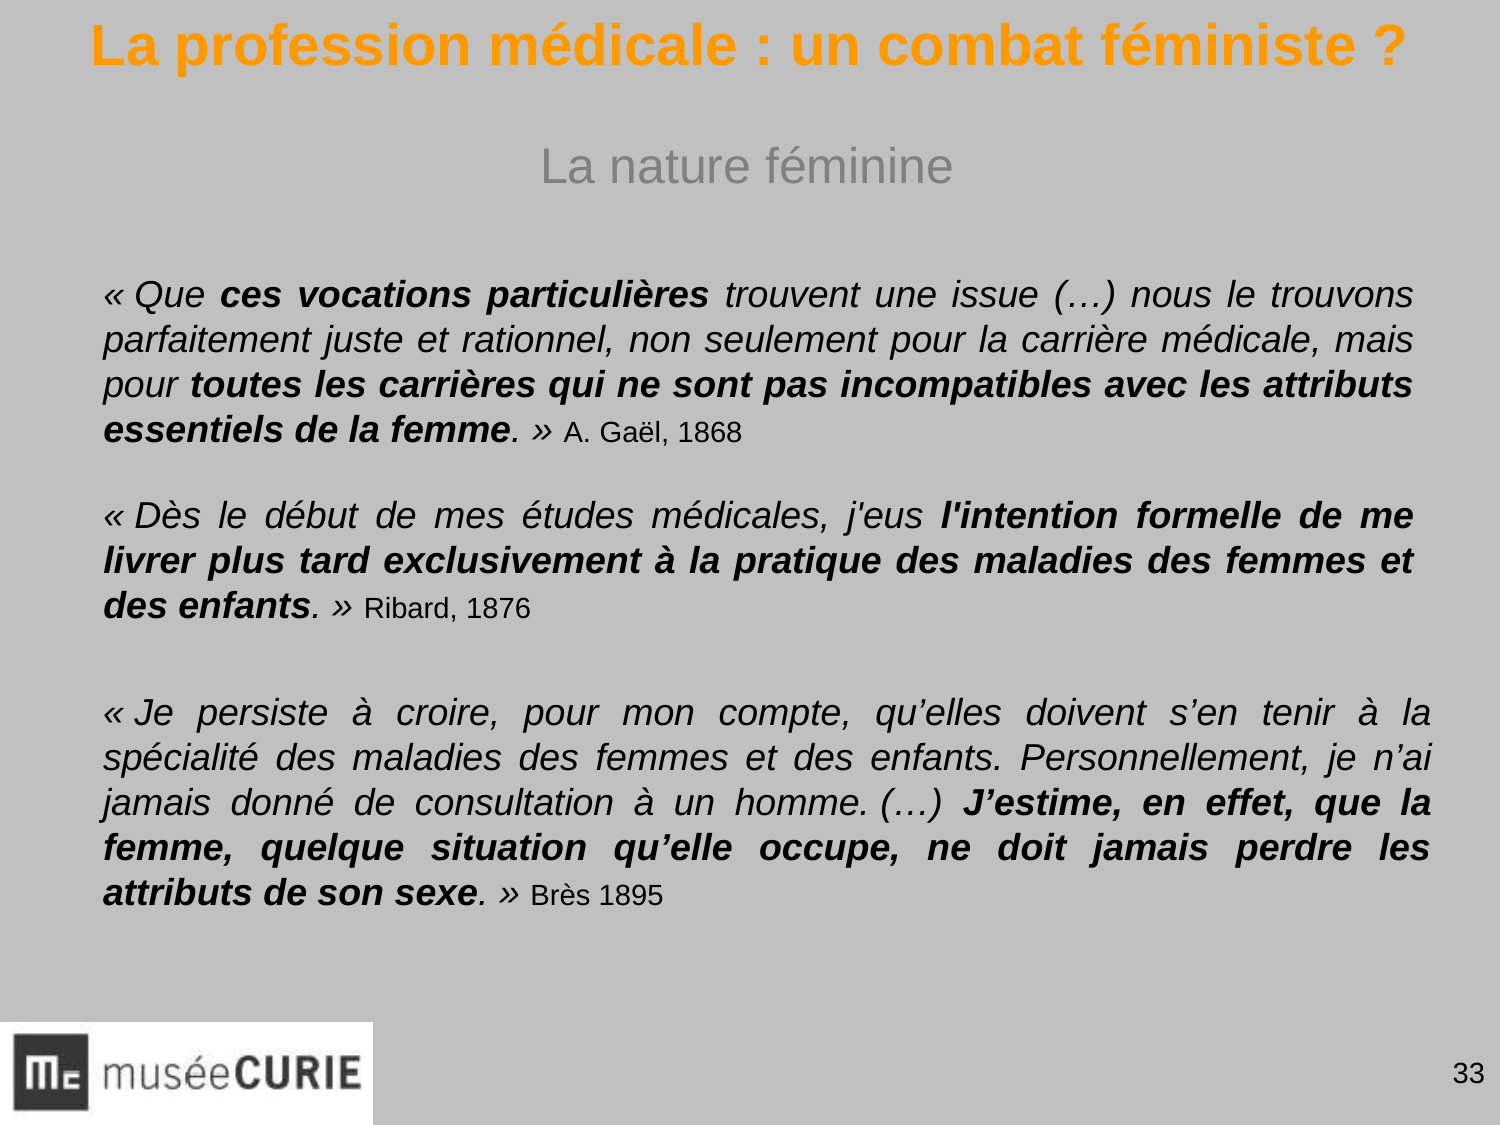

La profession médicale : un combat féministe ?
La nature féminine
« Que ces vocations particulières trouvent une issue (…) nous le trouvons parfaitement juste et rationnel, non seulement pour la carrière médicale, mais pour toutes les carrières qui ne sont pas incompatibles avec les attributs essentiels de la femme. » A. Gaël, 1868
« Dès le début de mes études médicales, j'eus l'intention formelle de me livrer plus tard exclusivement à la pratique des maladies des femmes et des enfants. » Ribard, 1876
« Je persiste à croire, pour mon compte, qu’elles doivent s’en tenir à la spécialité des maladies des femmes et des enfants. Personnellement, je n’ai jamais donné de consultation à un homme. (…) J’estime, en effet, que la femme, quelque situation qu’elle occupe, ne doit jamais perdre les attributs de son sexe. » Brès 1895